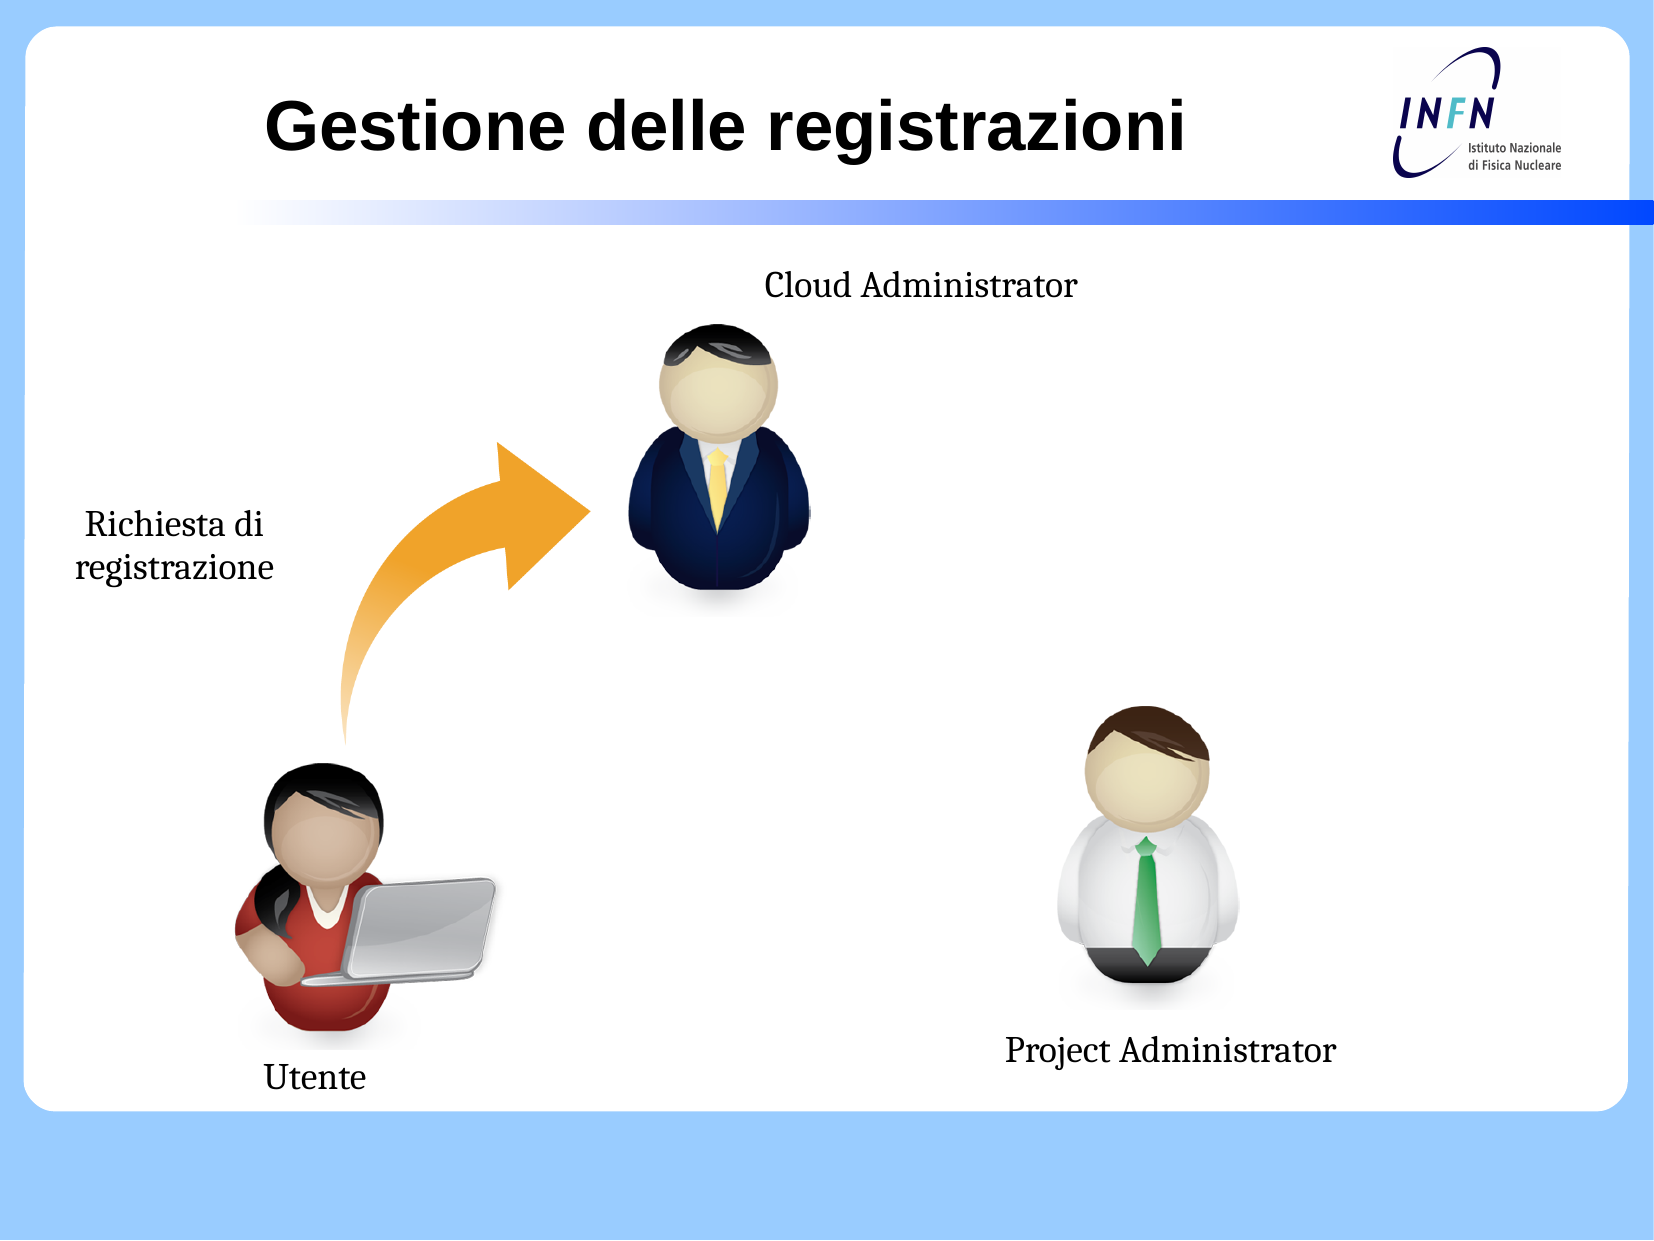

Gestione delle registrazioni
Cloud Administrator
Richiesta di
registrazione
Project Administrator
Utente